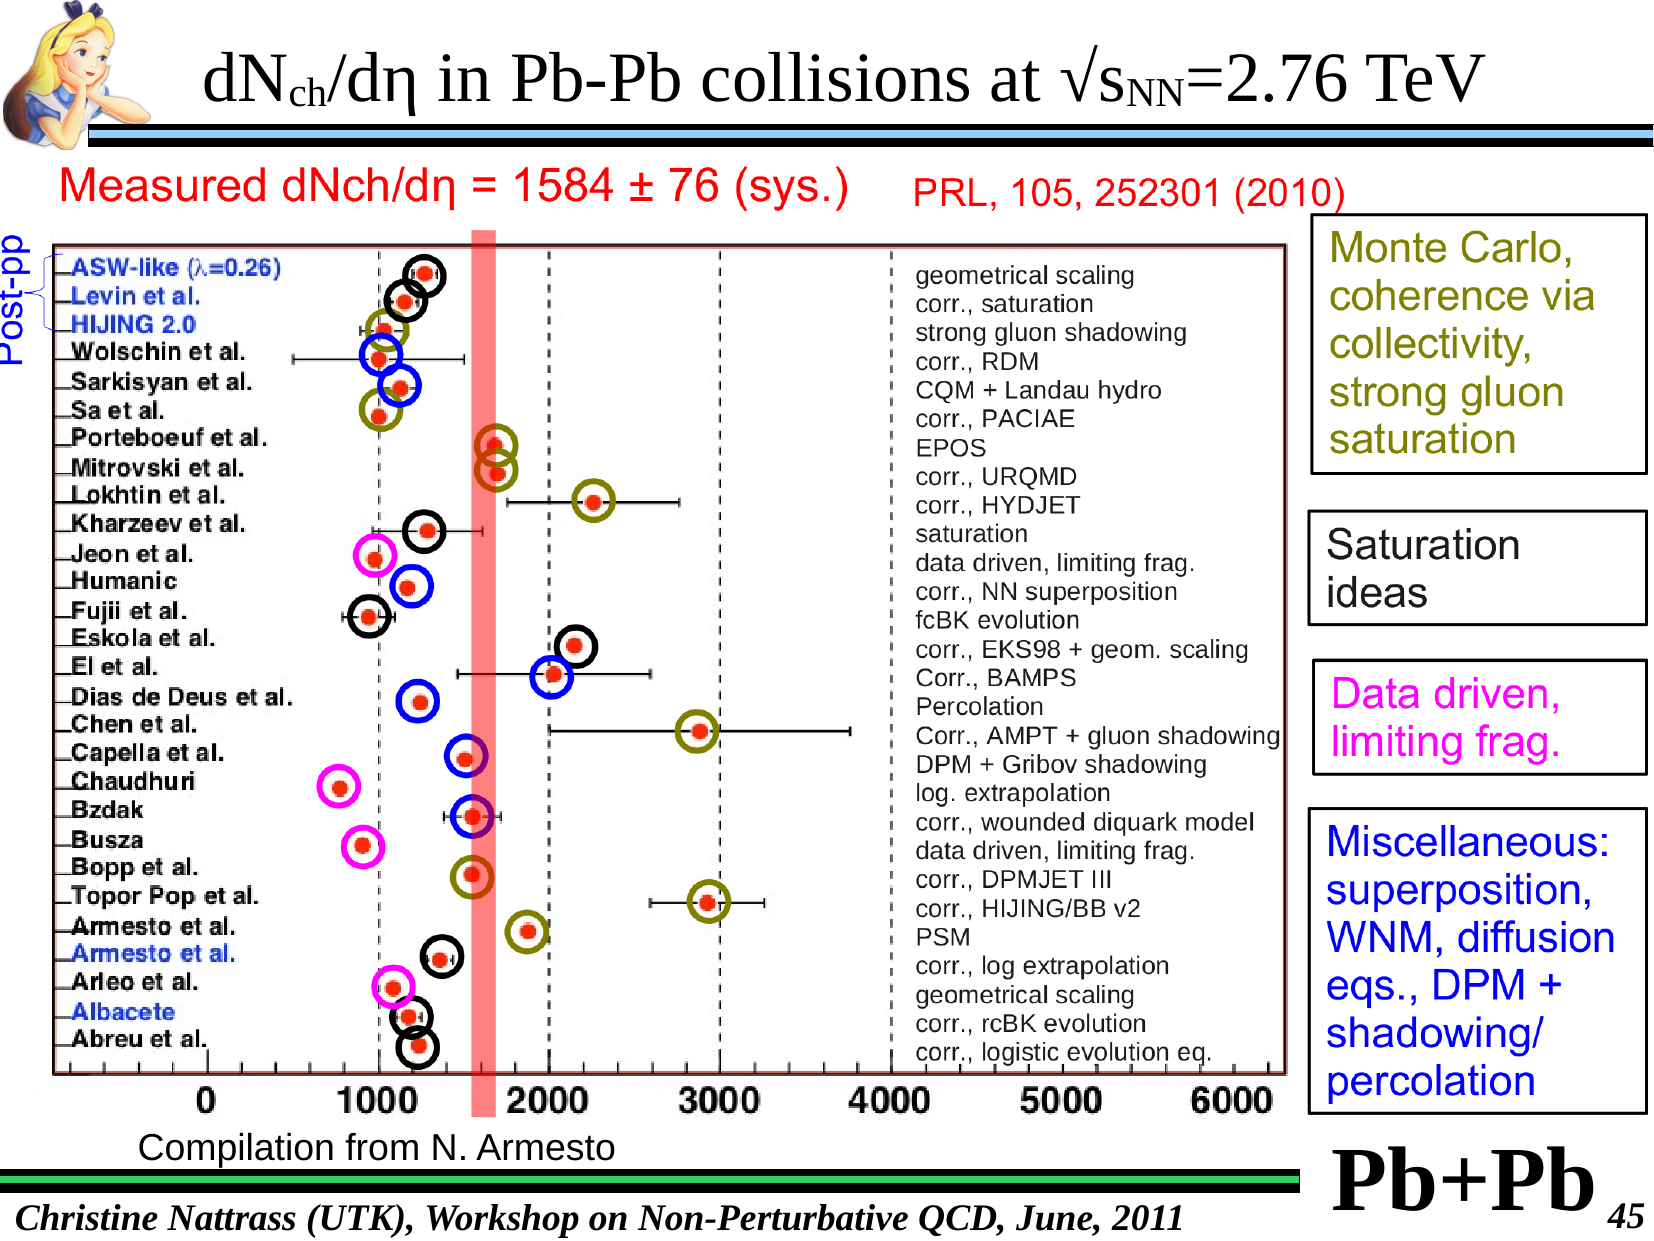

# dNch/dη in Pb-Pb collisions at √sNN=2.76 TeV
 Compilation from N. Armesto
Pb+Pb